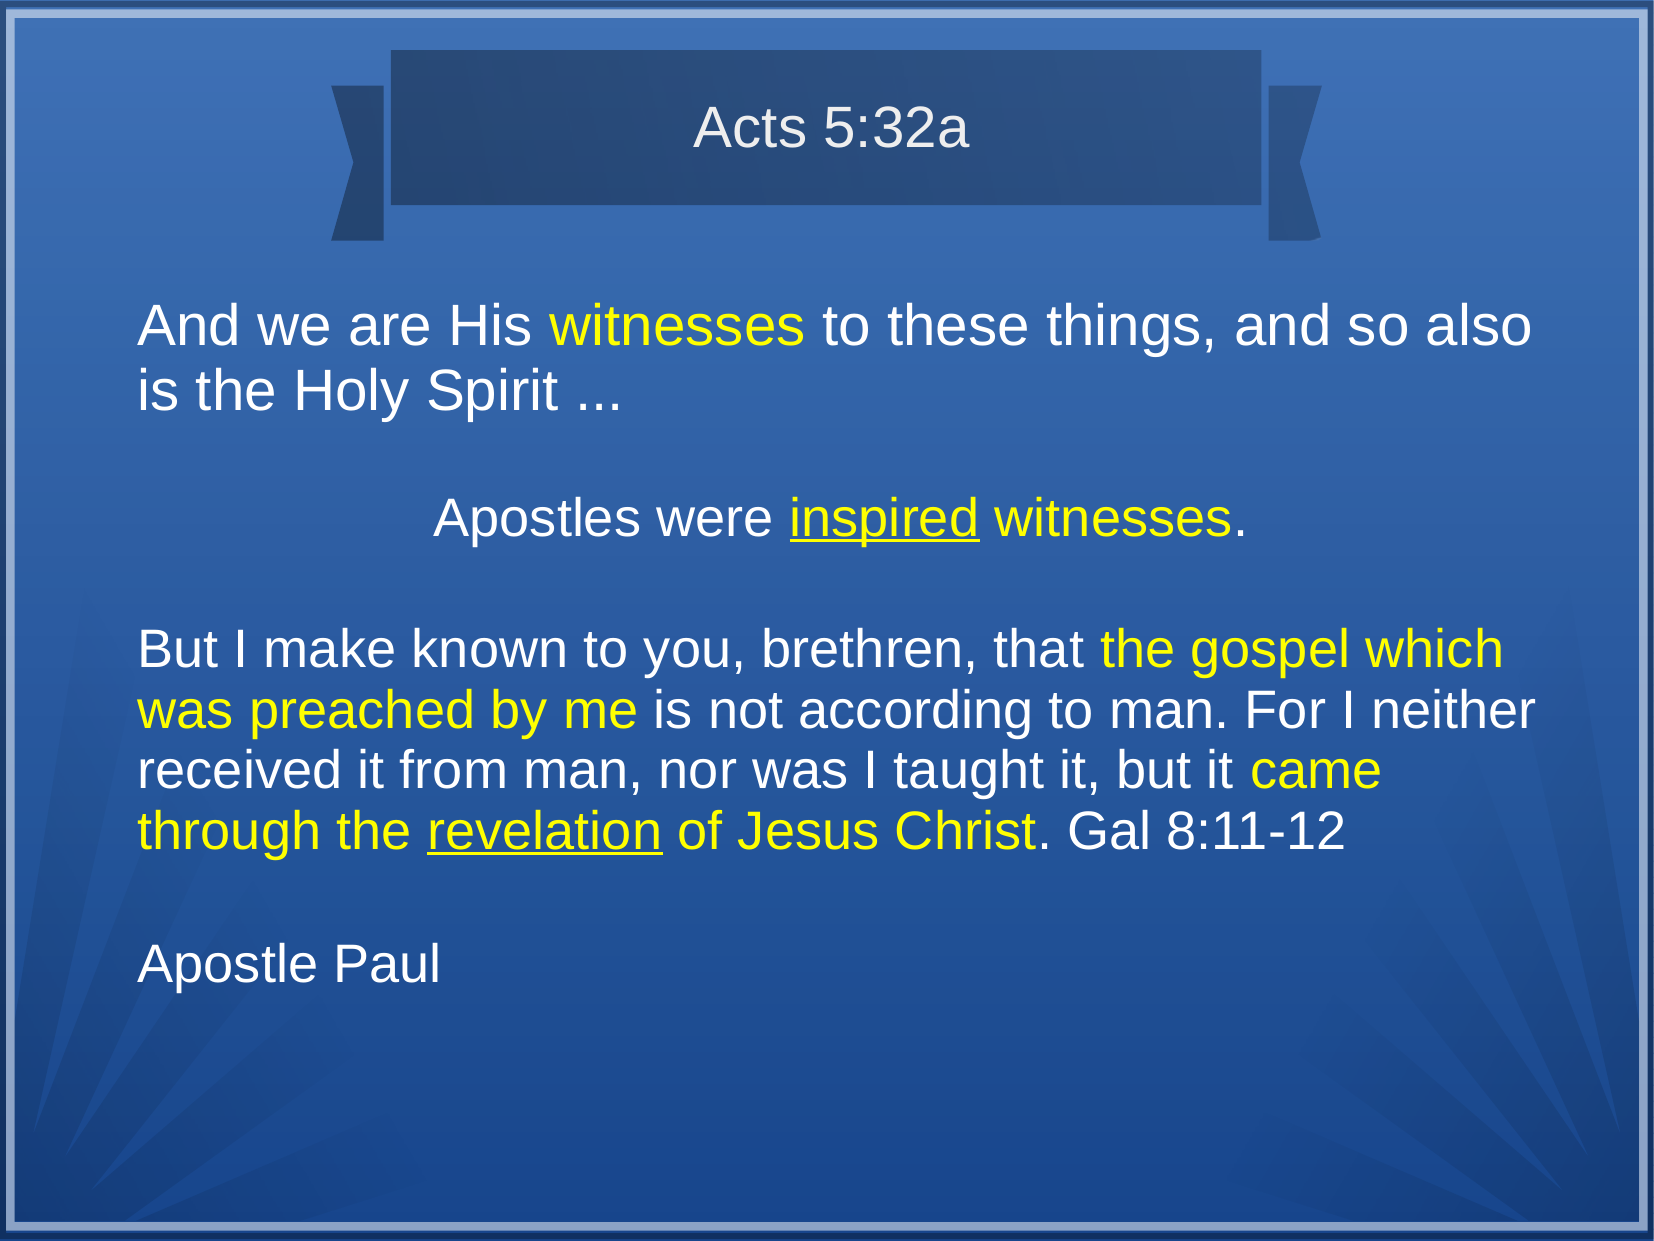

Acts 5:32a
And we are His witnesses to these things, and so also is the Holy Spirit ...
Apostles were inspired witnesses.
But I make known to you, brethren, that the gospel which was preached by me is not according to man. For I neither received it from man, nor was I taught it, but it came through the revelation of Jesus Christ. Gal 8:11-12
Apostle Paul